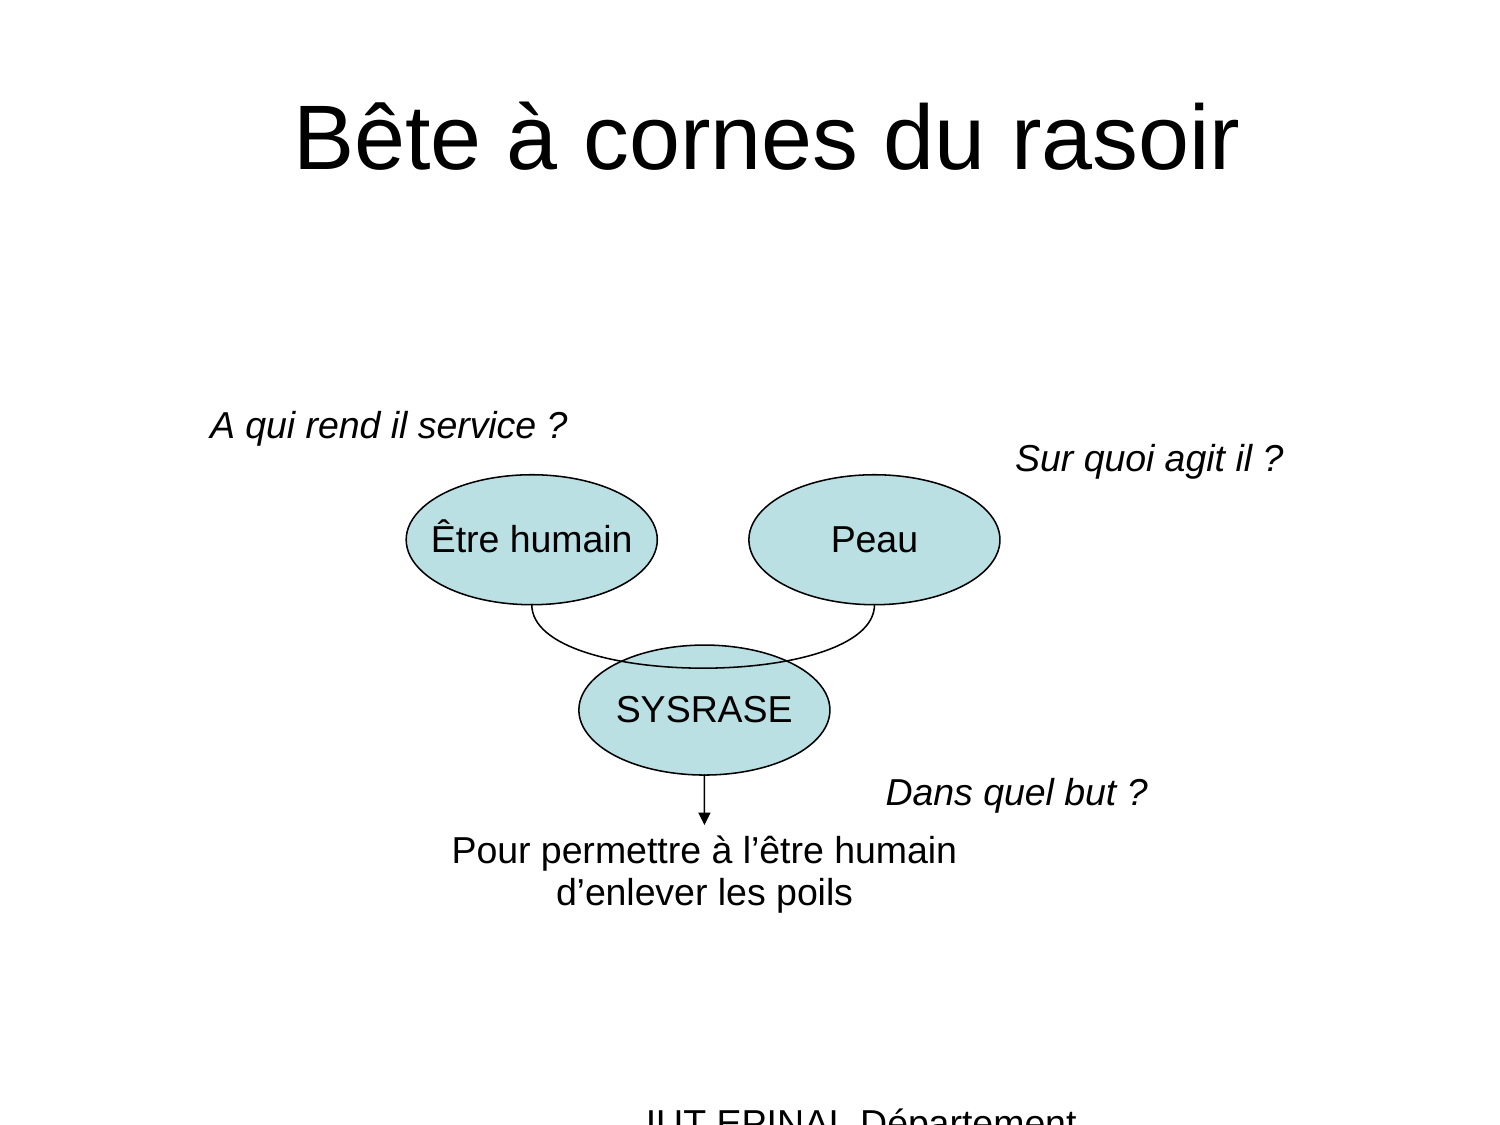

# Bête à cornes du rasoir
A qui rend il service ?
Sur quoi agit il ?
Être humain
Peau
SYSRASE
Dans quel but ?
Pour permettre à l’être humain
d’enlever les poils